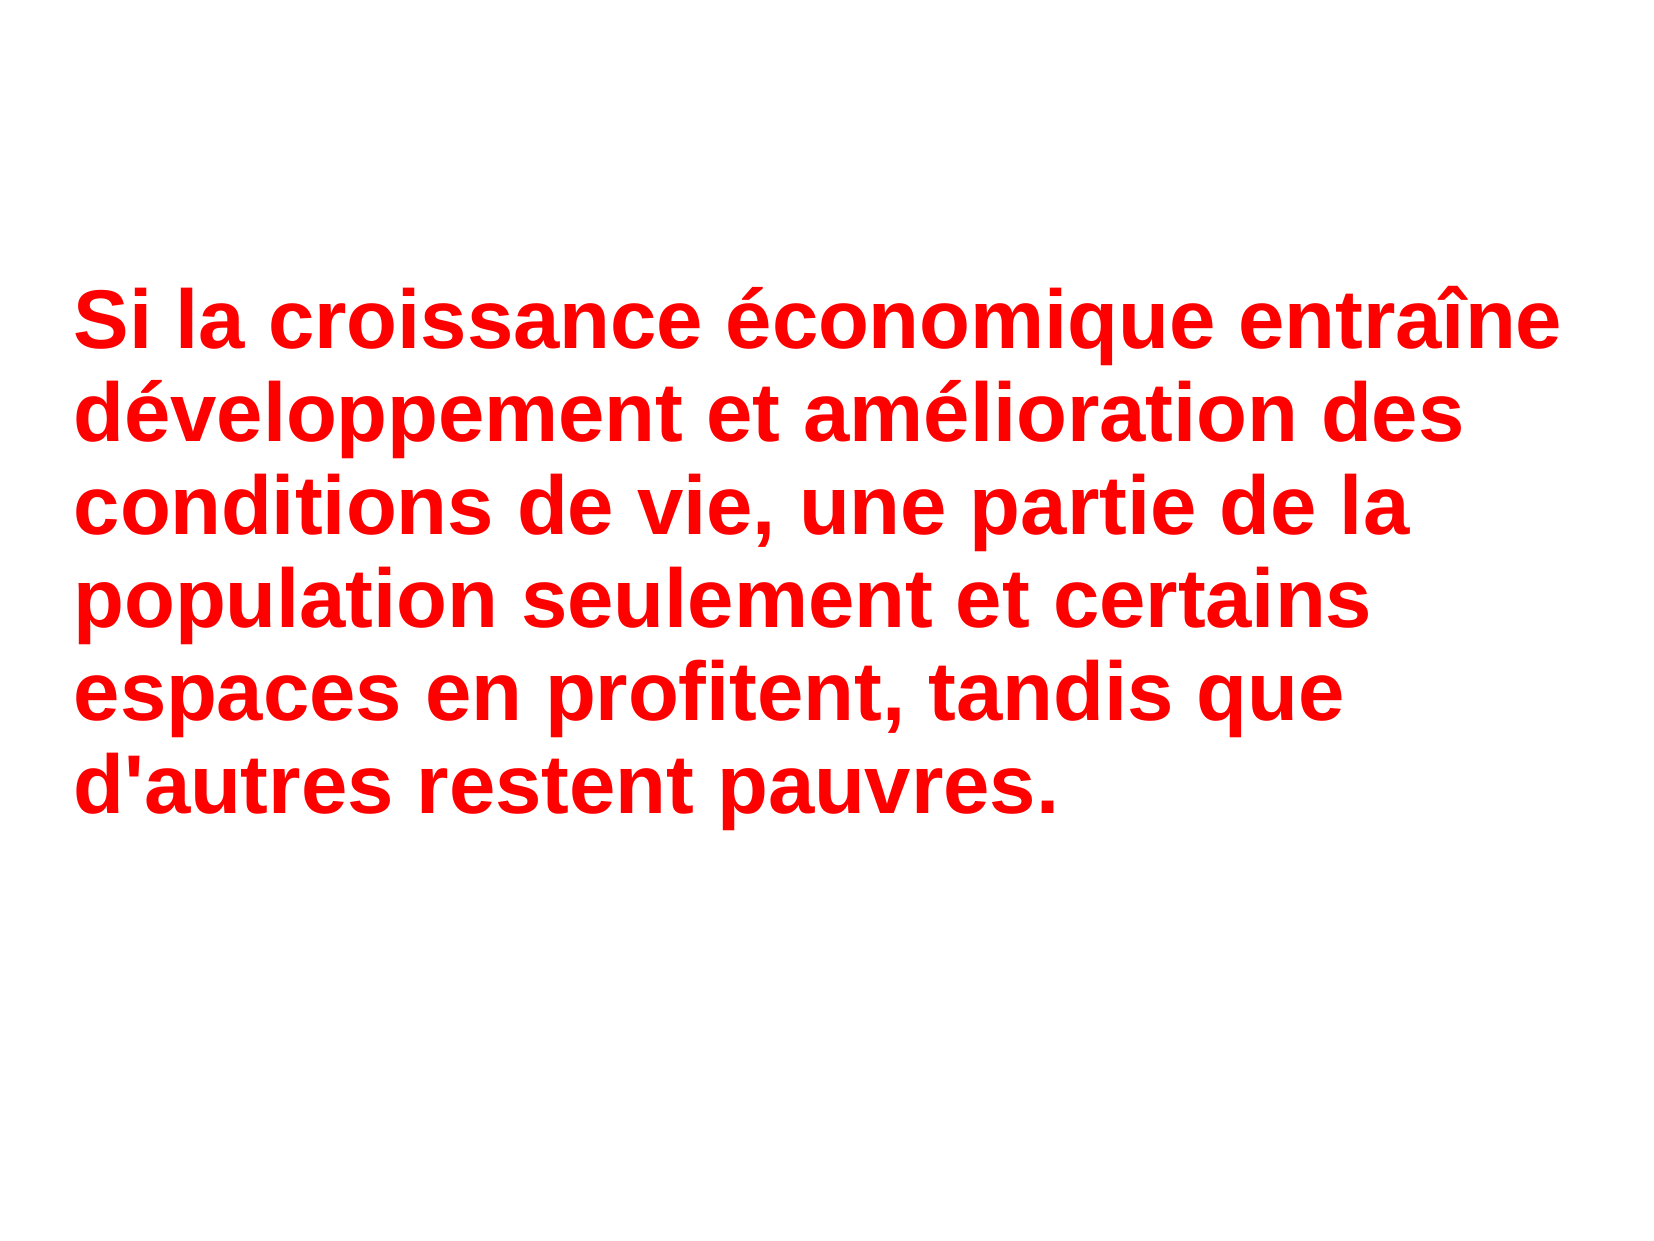

Si la croissance économique entraîne développement et amélioration des conditions de vie, une partie de la population seulement et certains espaces en profitent, tandis que d'autres restent pauvres.